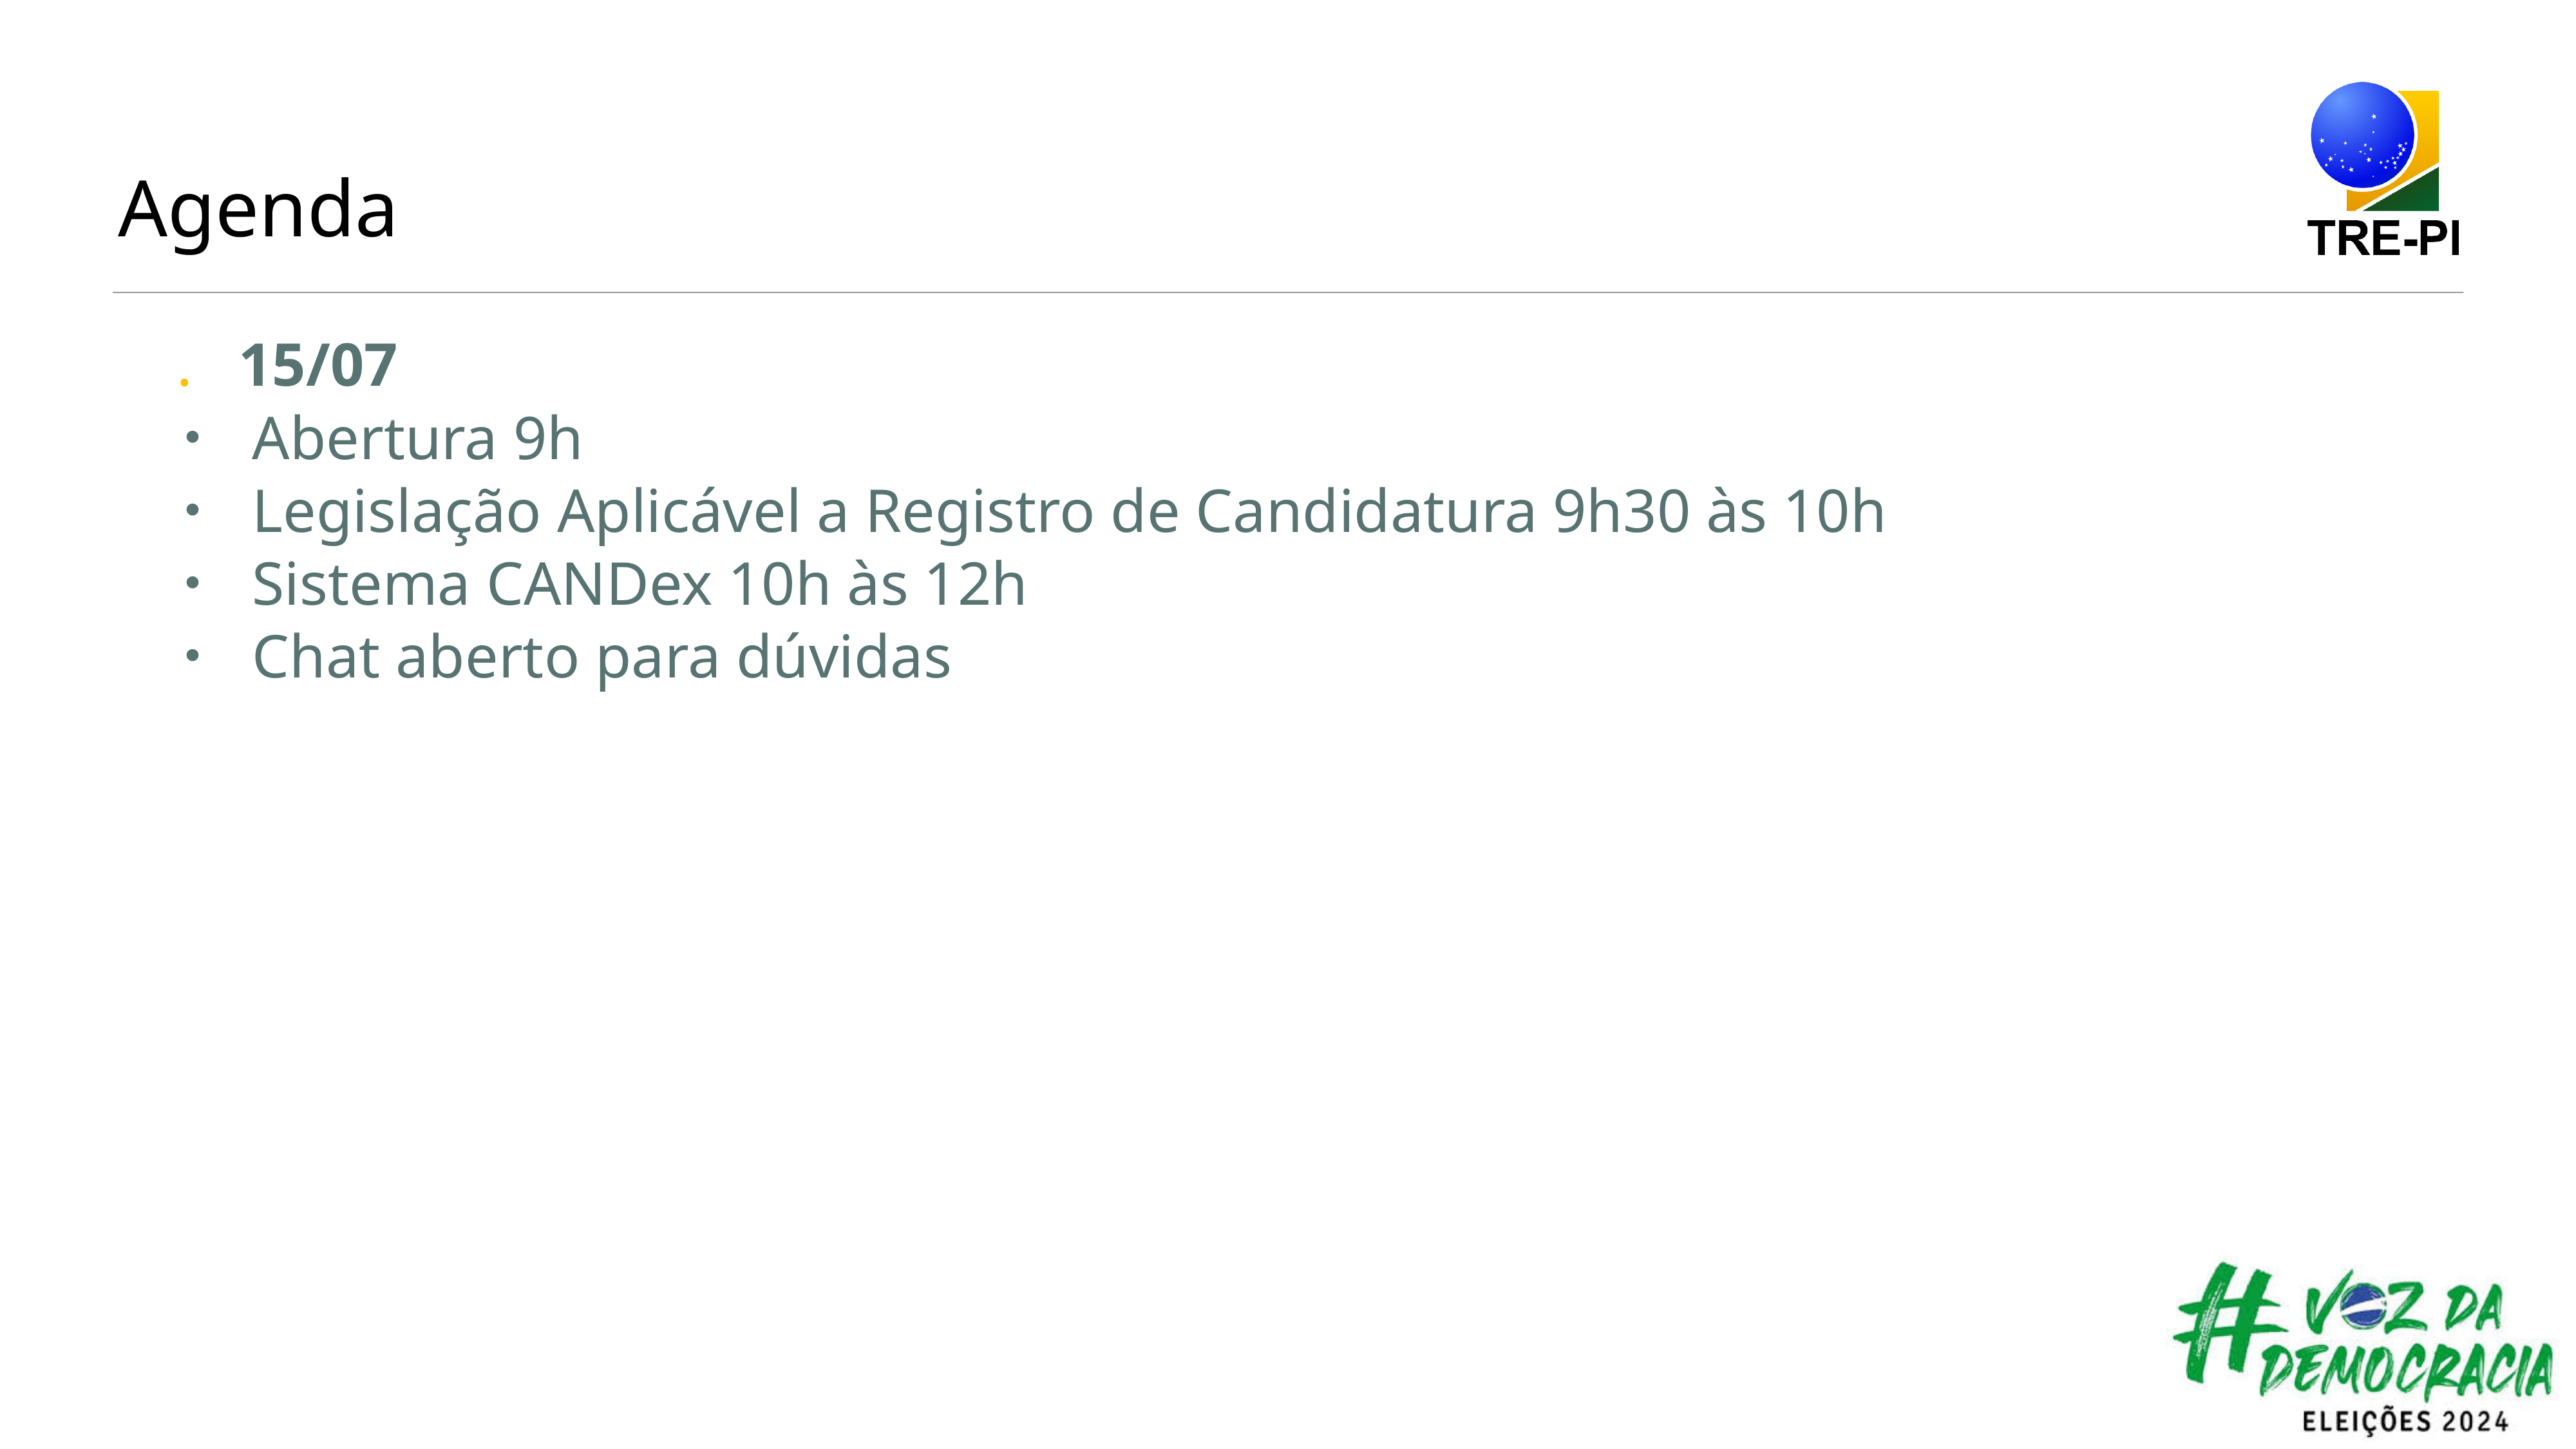

# Agenda
 . 15/07
Abertura 9h
Legislação Aplicável a Registro de Candidatura 9h30 às 10h
Sistema CANDex 10h às 12h
Chat aberto para dúvidas